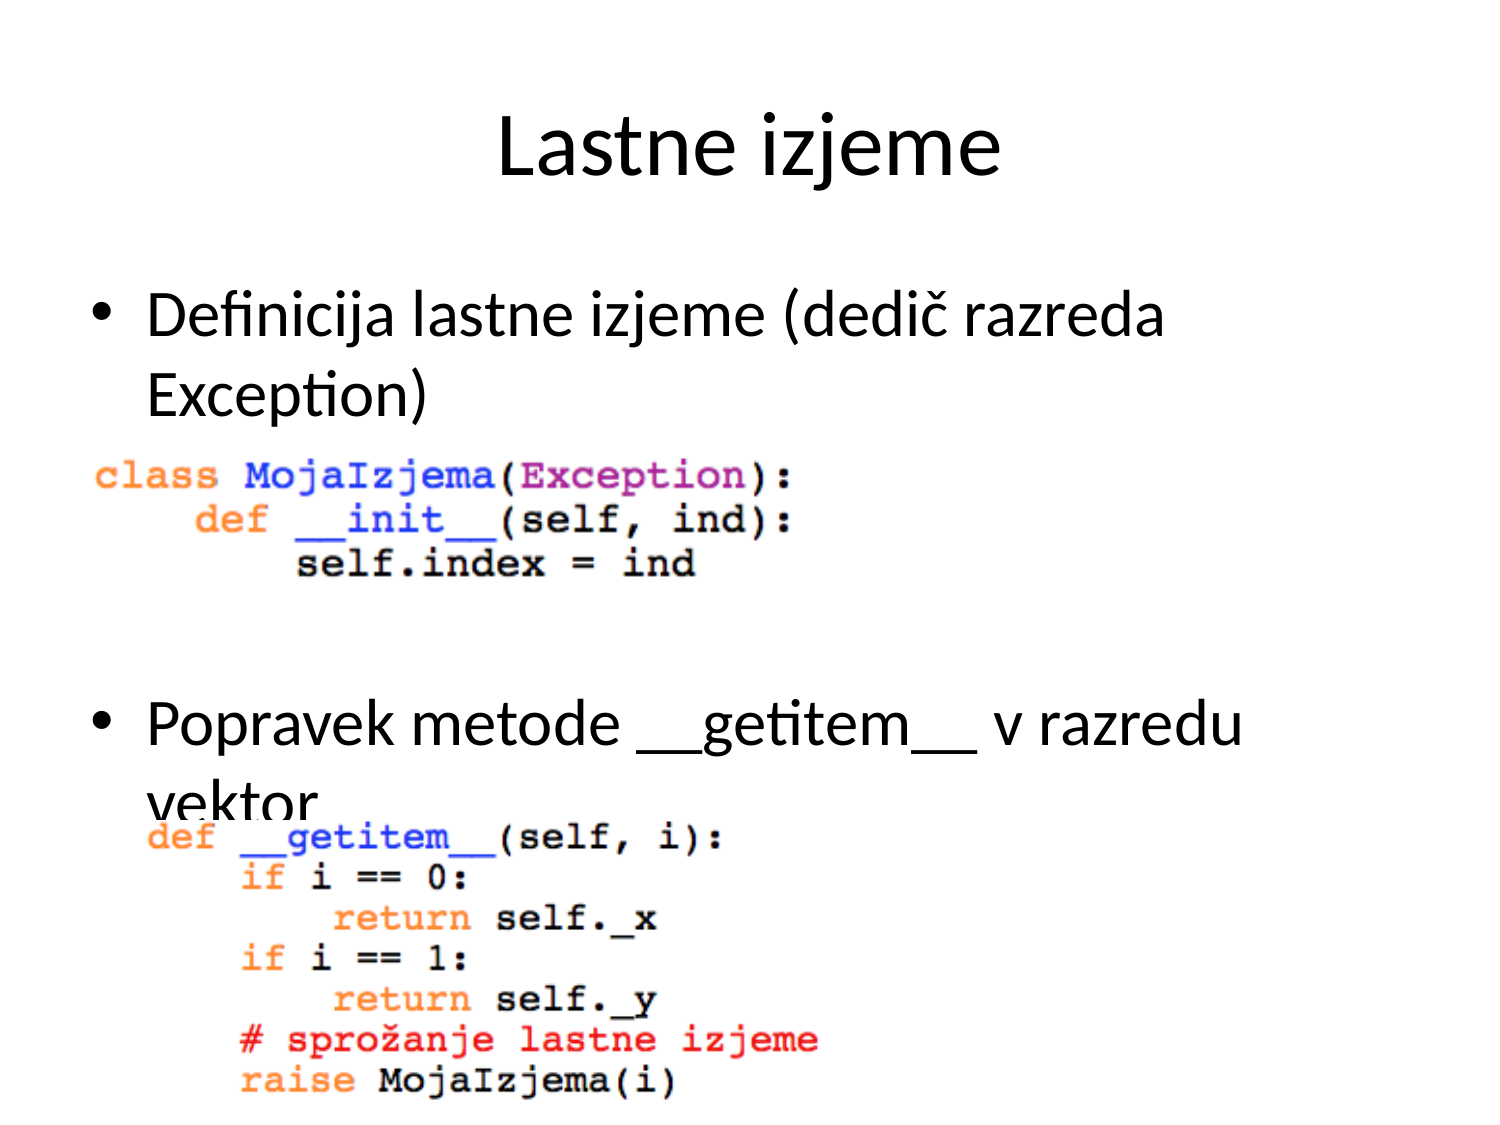

# Lastne izjeme
Definicija lastne izjeme (dedič razreda Exception)
Popravek metode __getitem__ v razredu vektor